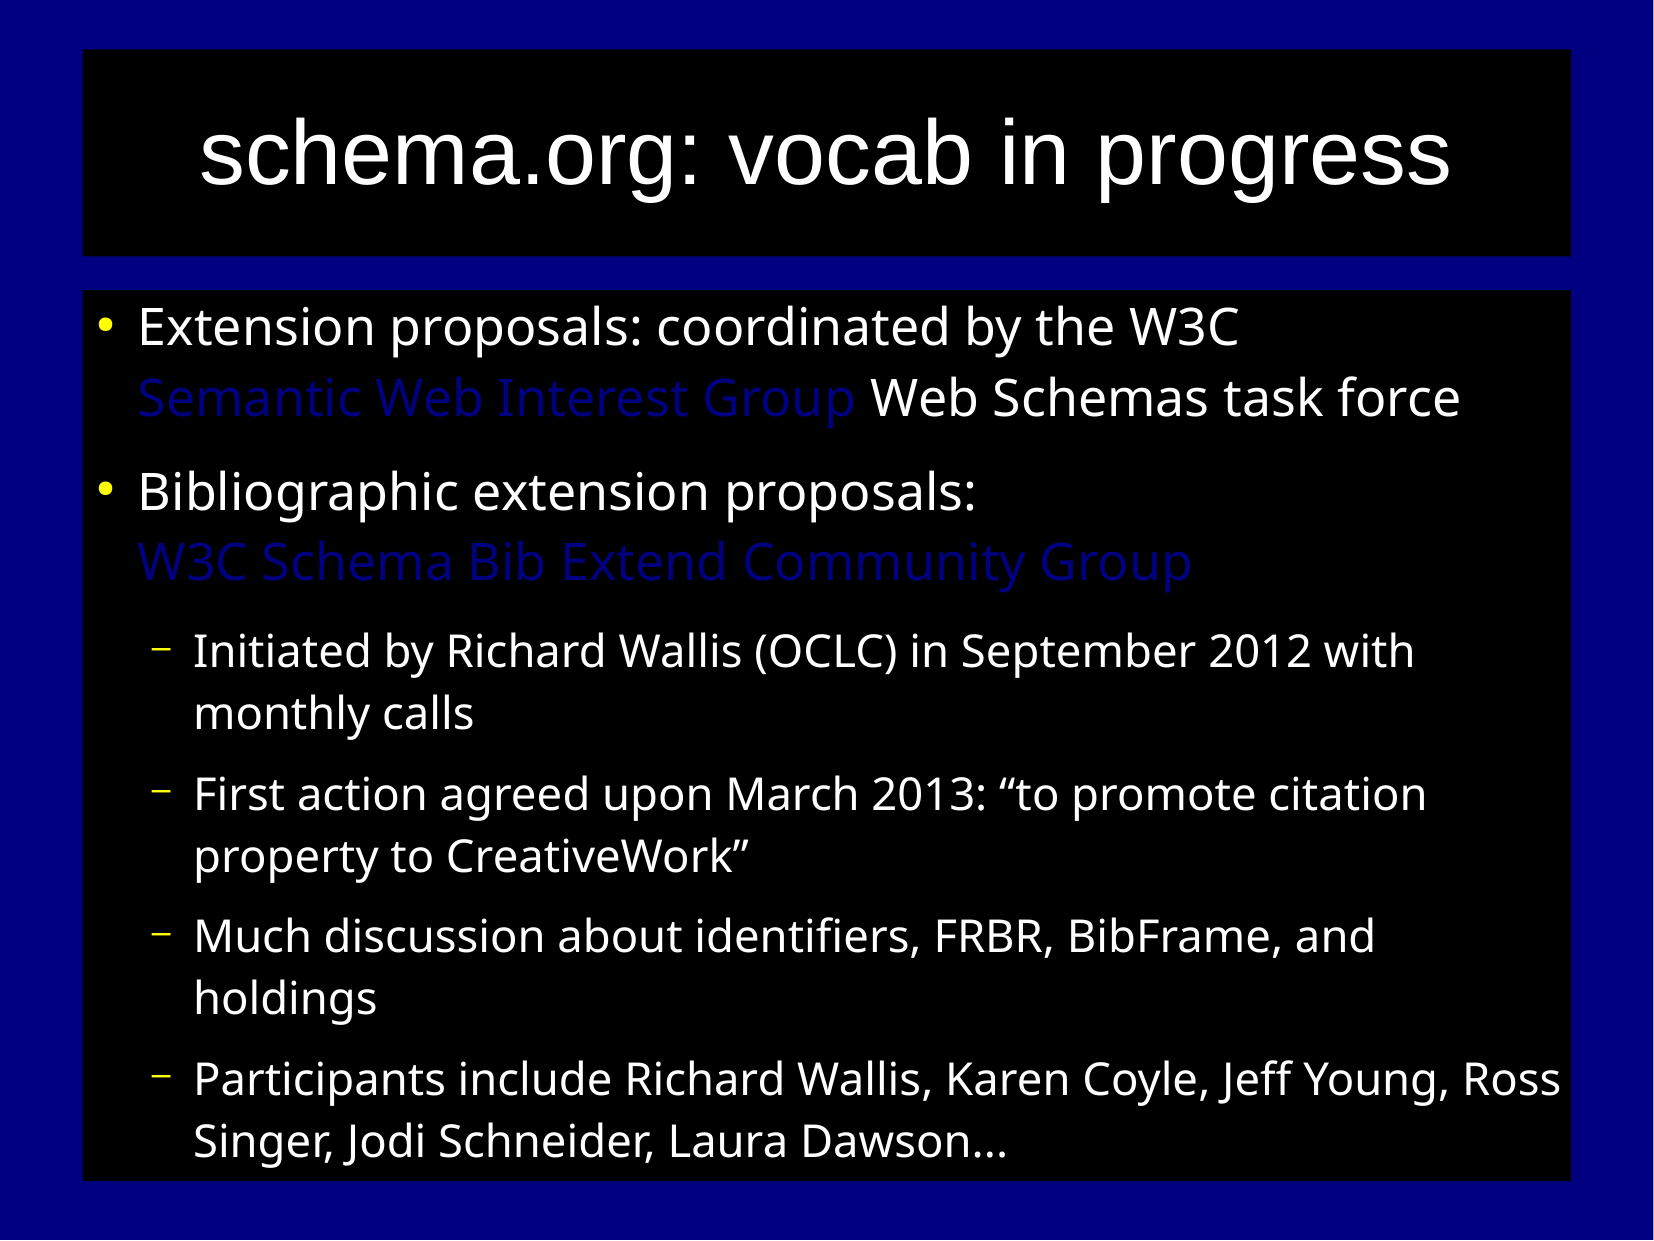

# schema.org: vocab in progress
Extension proposals: coordinated by the W3C Semantic Web Interest Group Web Schemas task force
Bibliographic extension proposals: W3C Schema Bib Extend Community Group
Initiated by Richard Wallis (OCLC) in September 2012 with monthly calls
First action agreed upon March 2013: “to promote citation property to CreativeWork”
Much discussion about identifiers, FRBR, BibFrame, and holdings
Participants include Richard Wallis, Karen Coyle, Jeff Young, Ross Singer, Jodi Schneider, Laura Dawson...